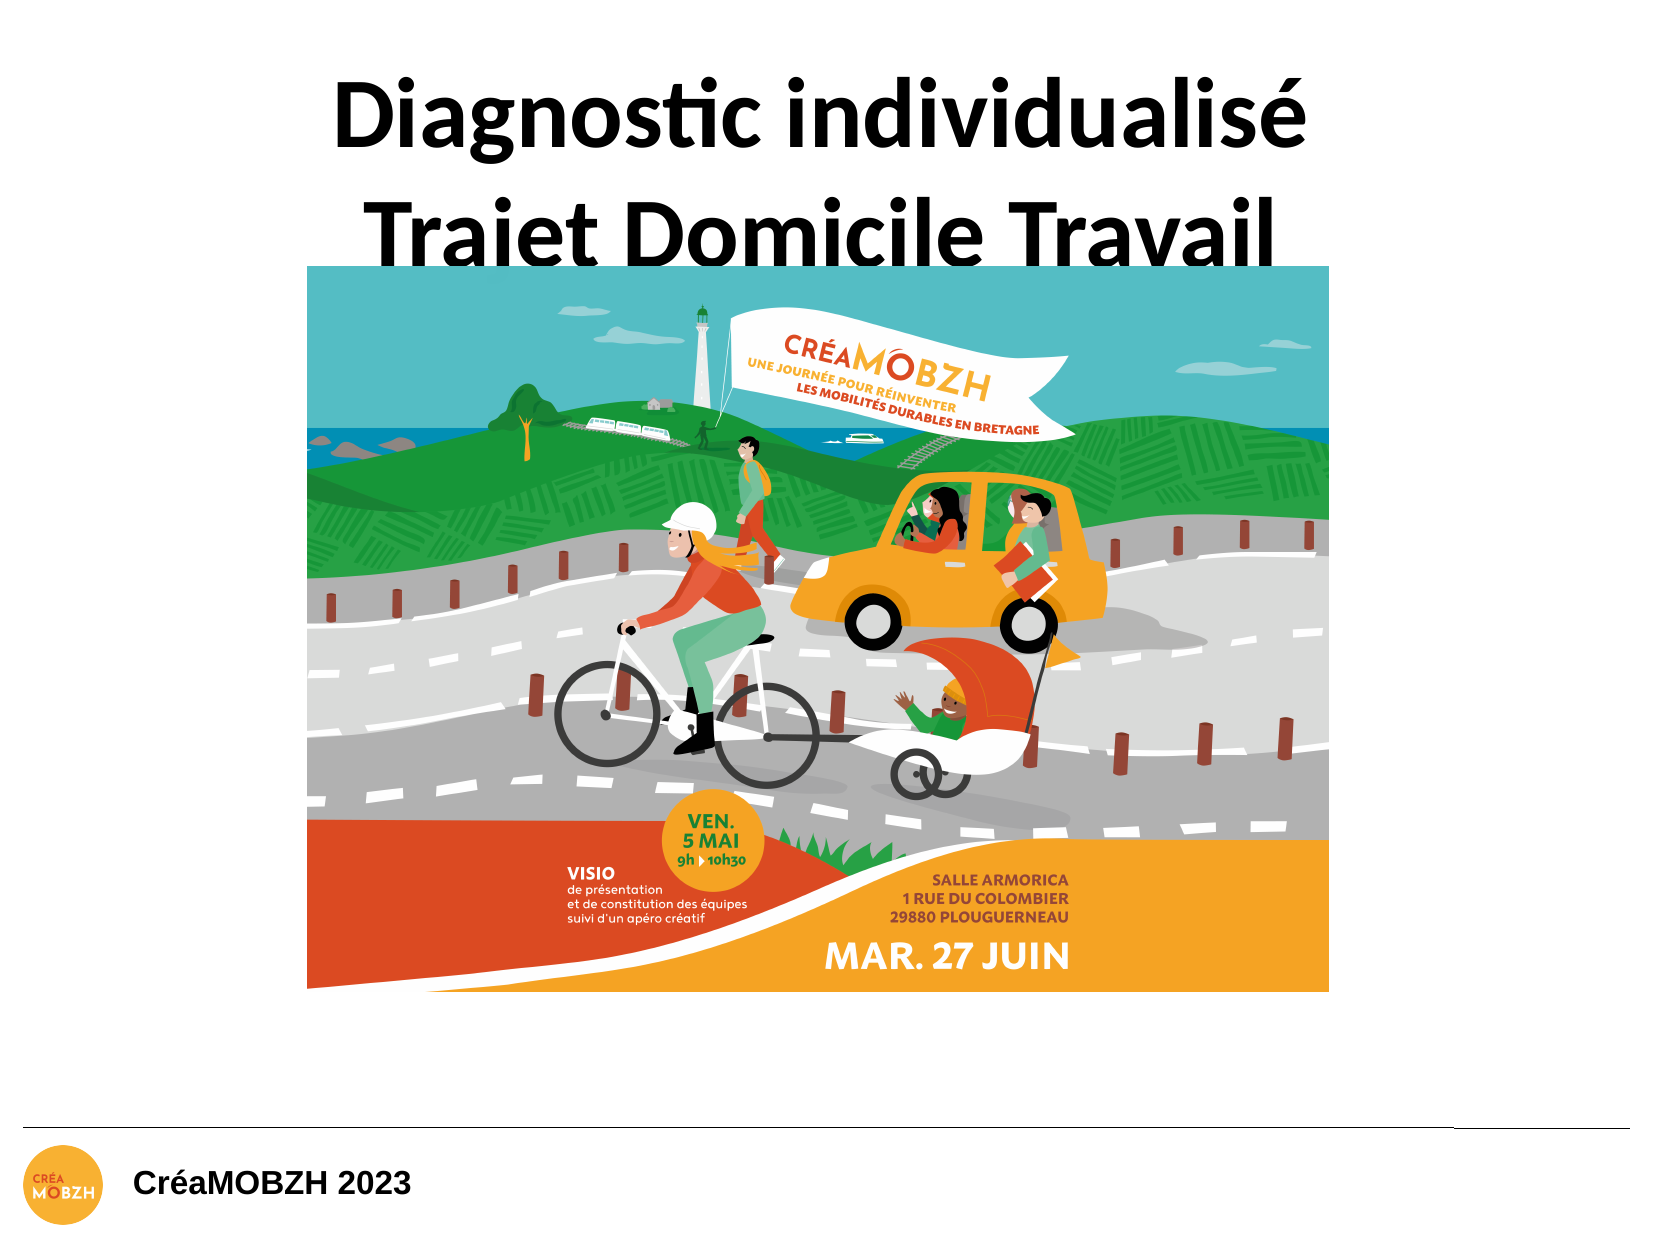

# Diagnostic individualisé Trajet Domicile Travail
CréaMOBZH 2023